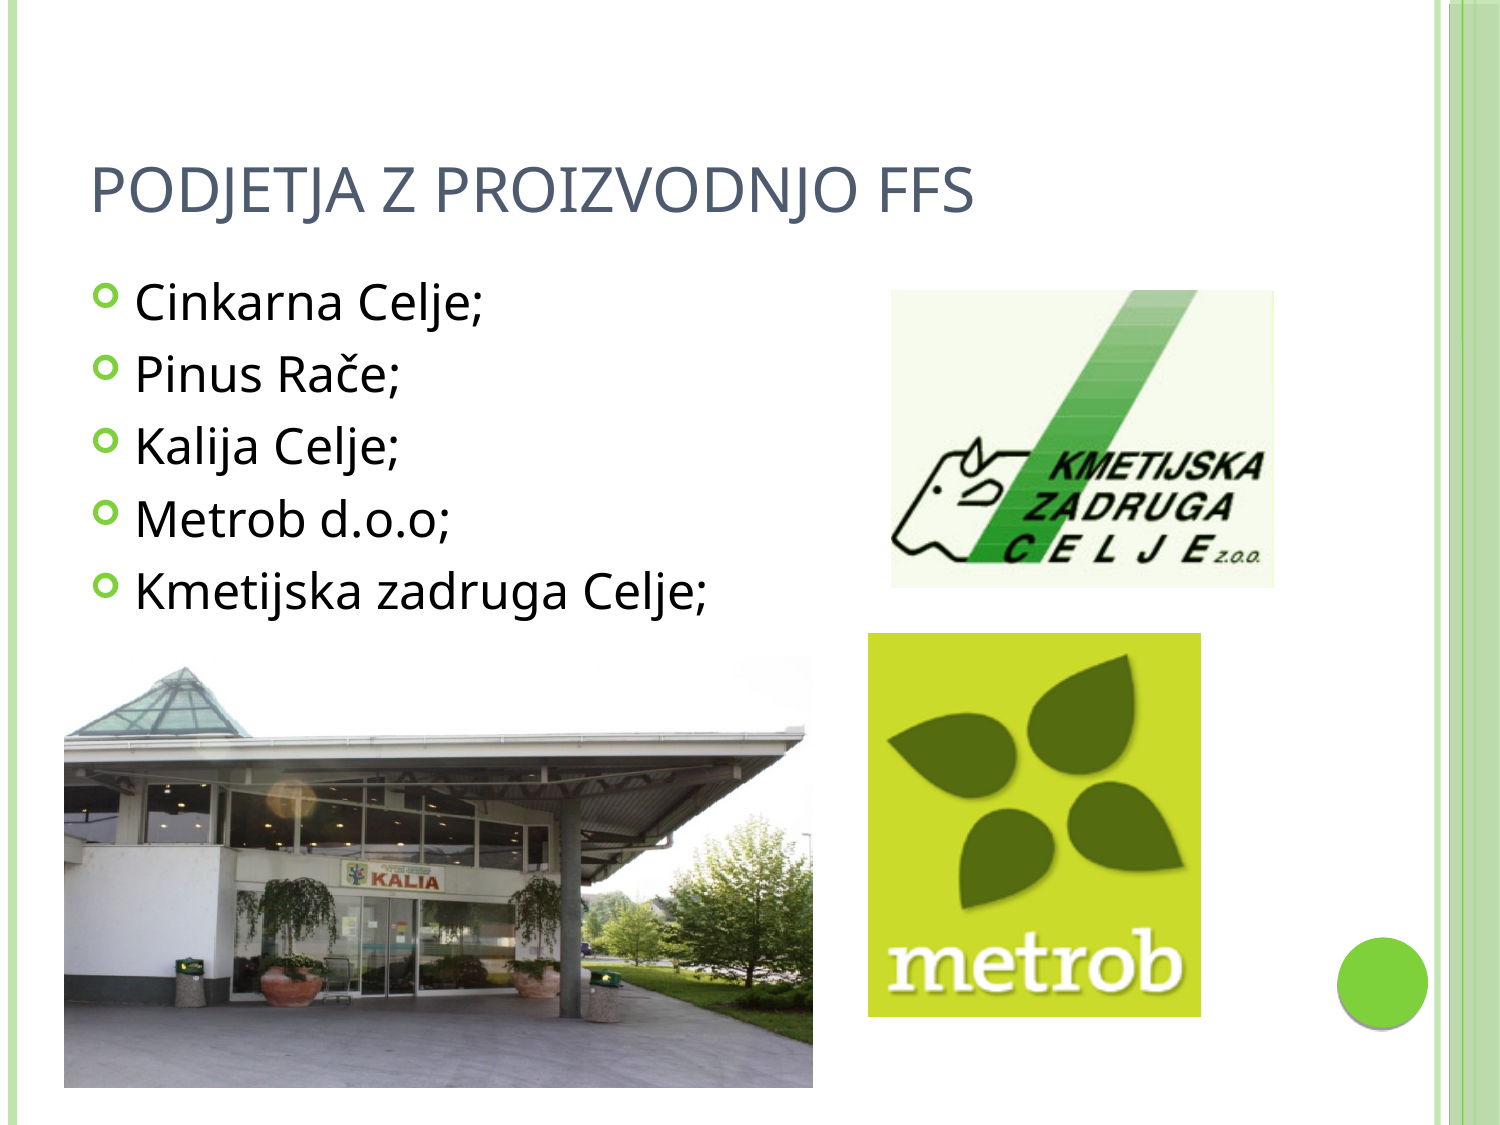

# Podjetja z proizvodnjo FFS
Cinkarna Celje;
Pinus Rače;
Kalija Celje;
Metrob d.o.o;
Kmetijska zadruga Celje;